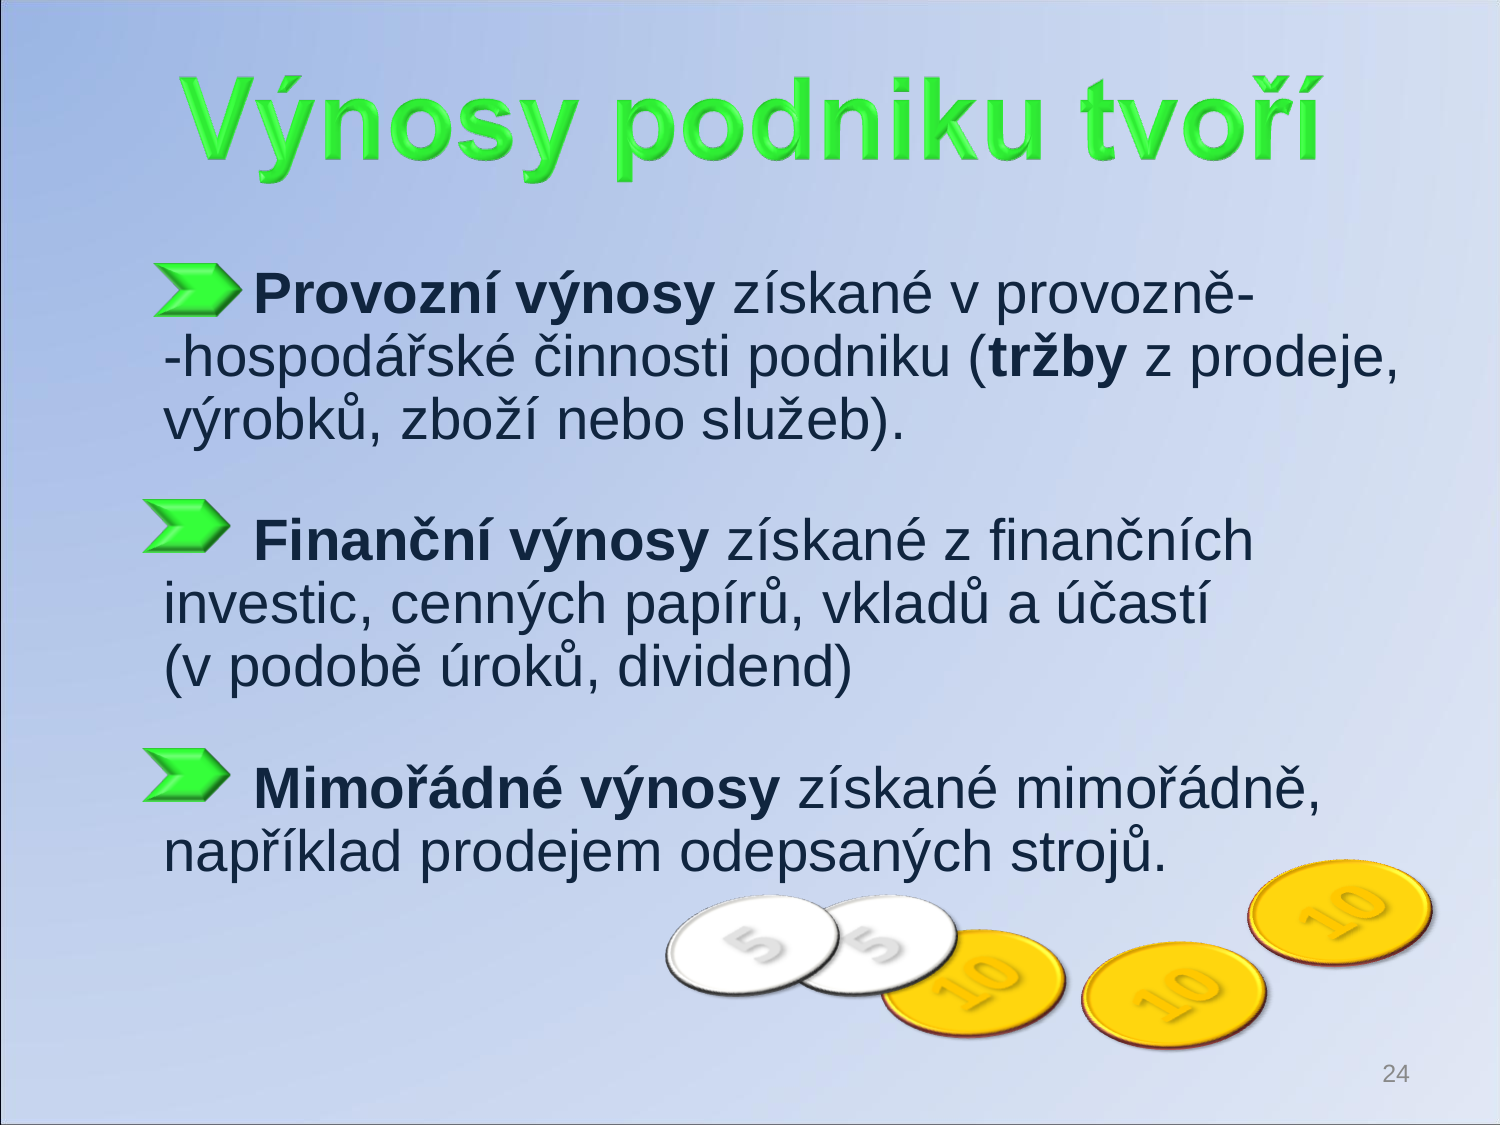

# Provozní výnosy získané v provozně- -hospodářské činnosti podniku (tržby z prodeje, výrobků, zboží nebo služeb).
		Finanční výnosy získané z finančních investic, cenných papírů, vkladů a účastí
(v podobě úroků, dividend)
		Mimořádné výnosy získané mimořádně, například prodejem odepsaných strojů.